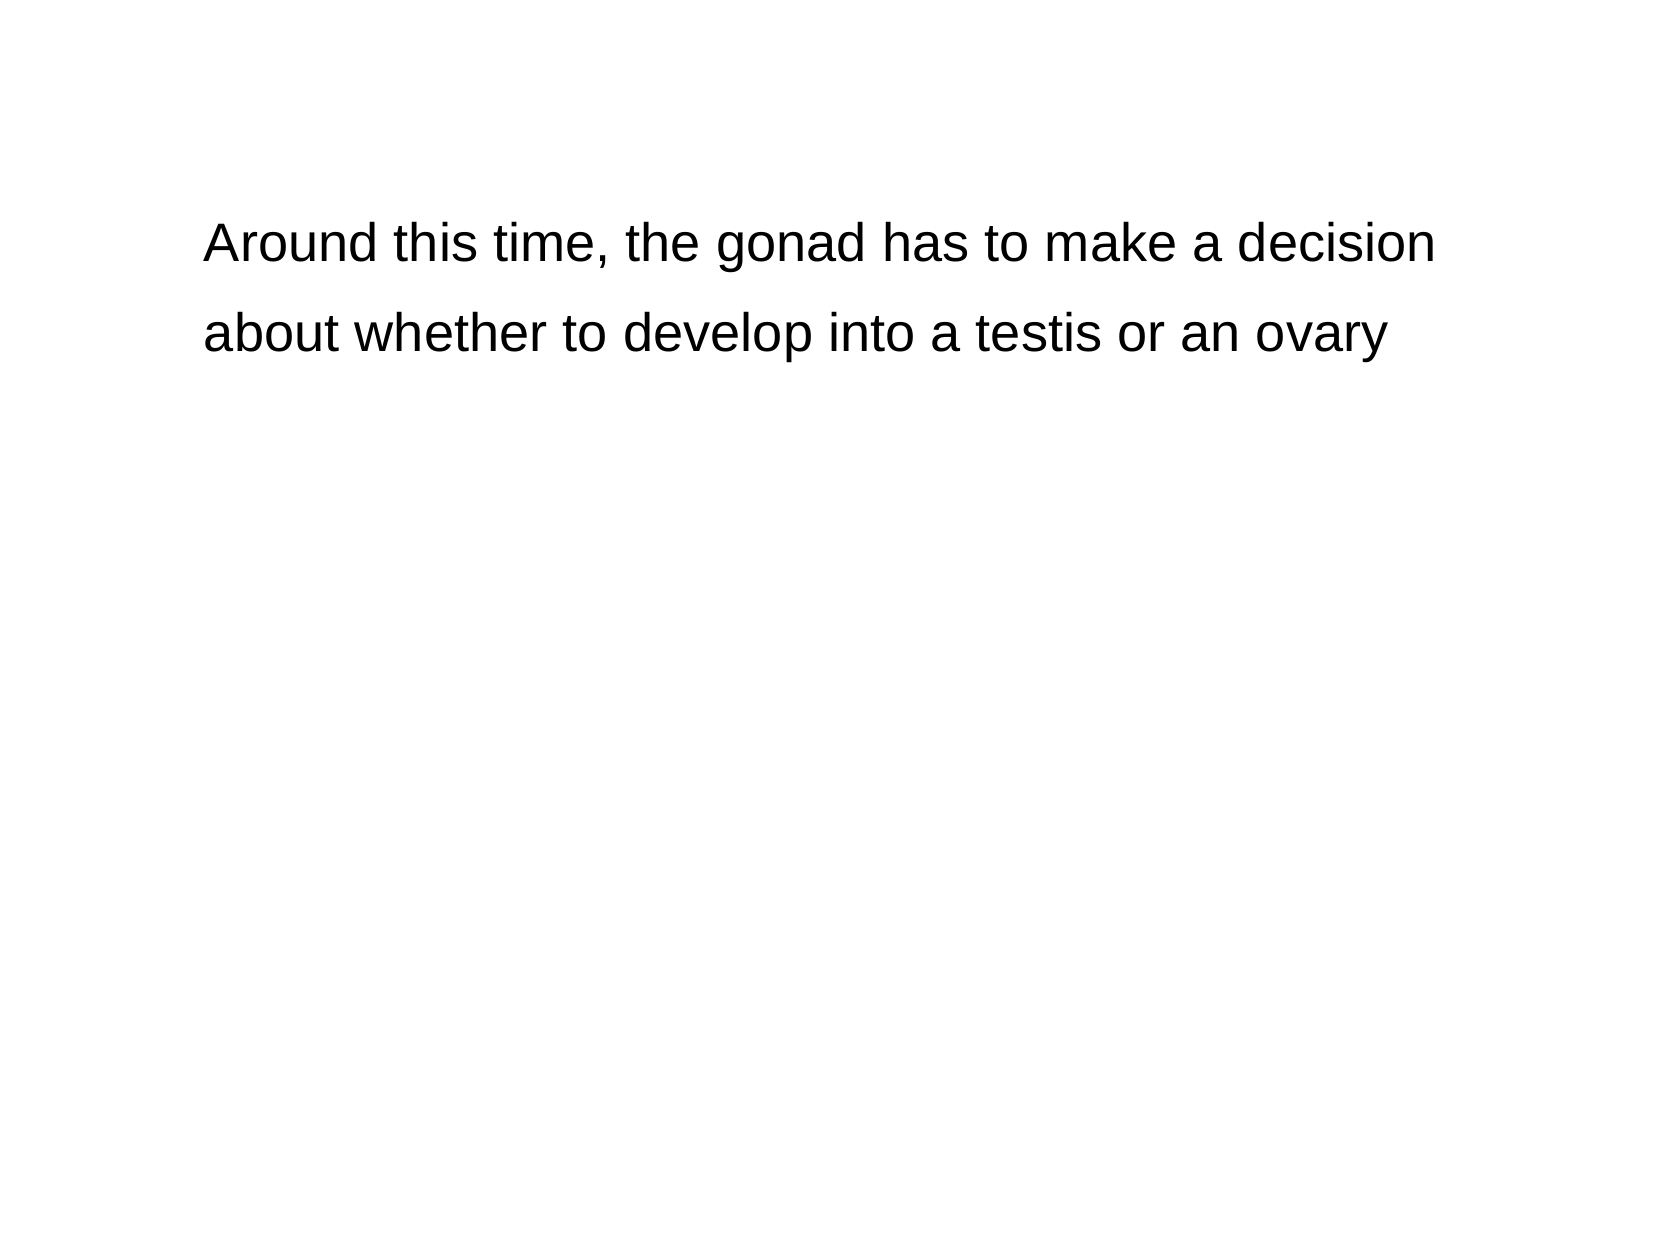

Around this time, the gonad has to make a decision about whether to develop into a testis or an ovary